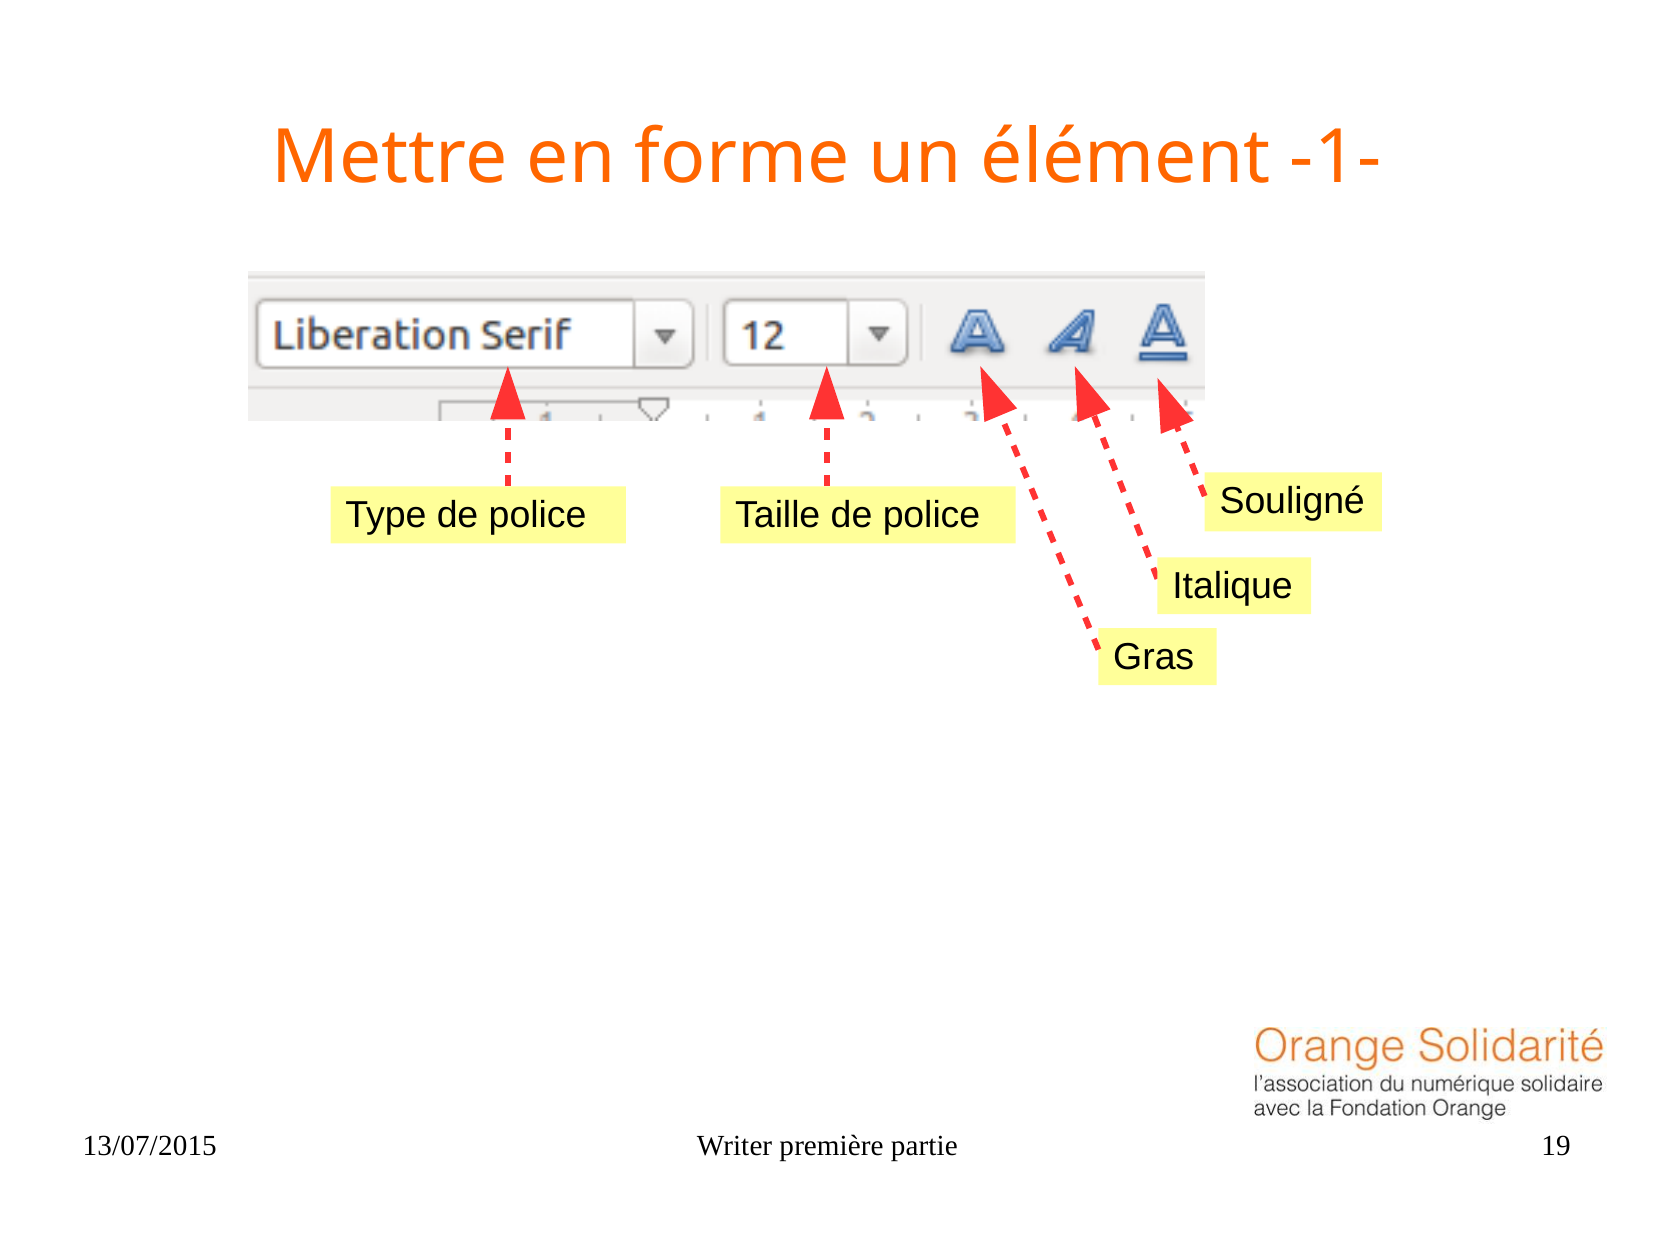

# Mettre en forme un élément -1-
Souligné
Type de police
Taille de police
Italique
Gras
13/07/2015
Writer première partie
19